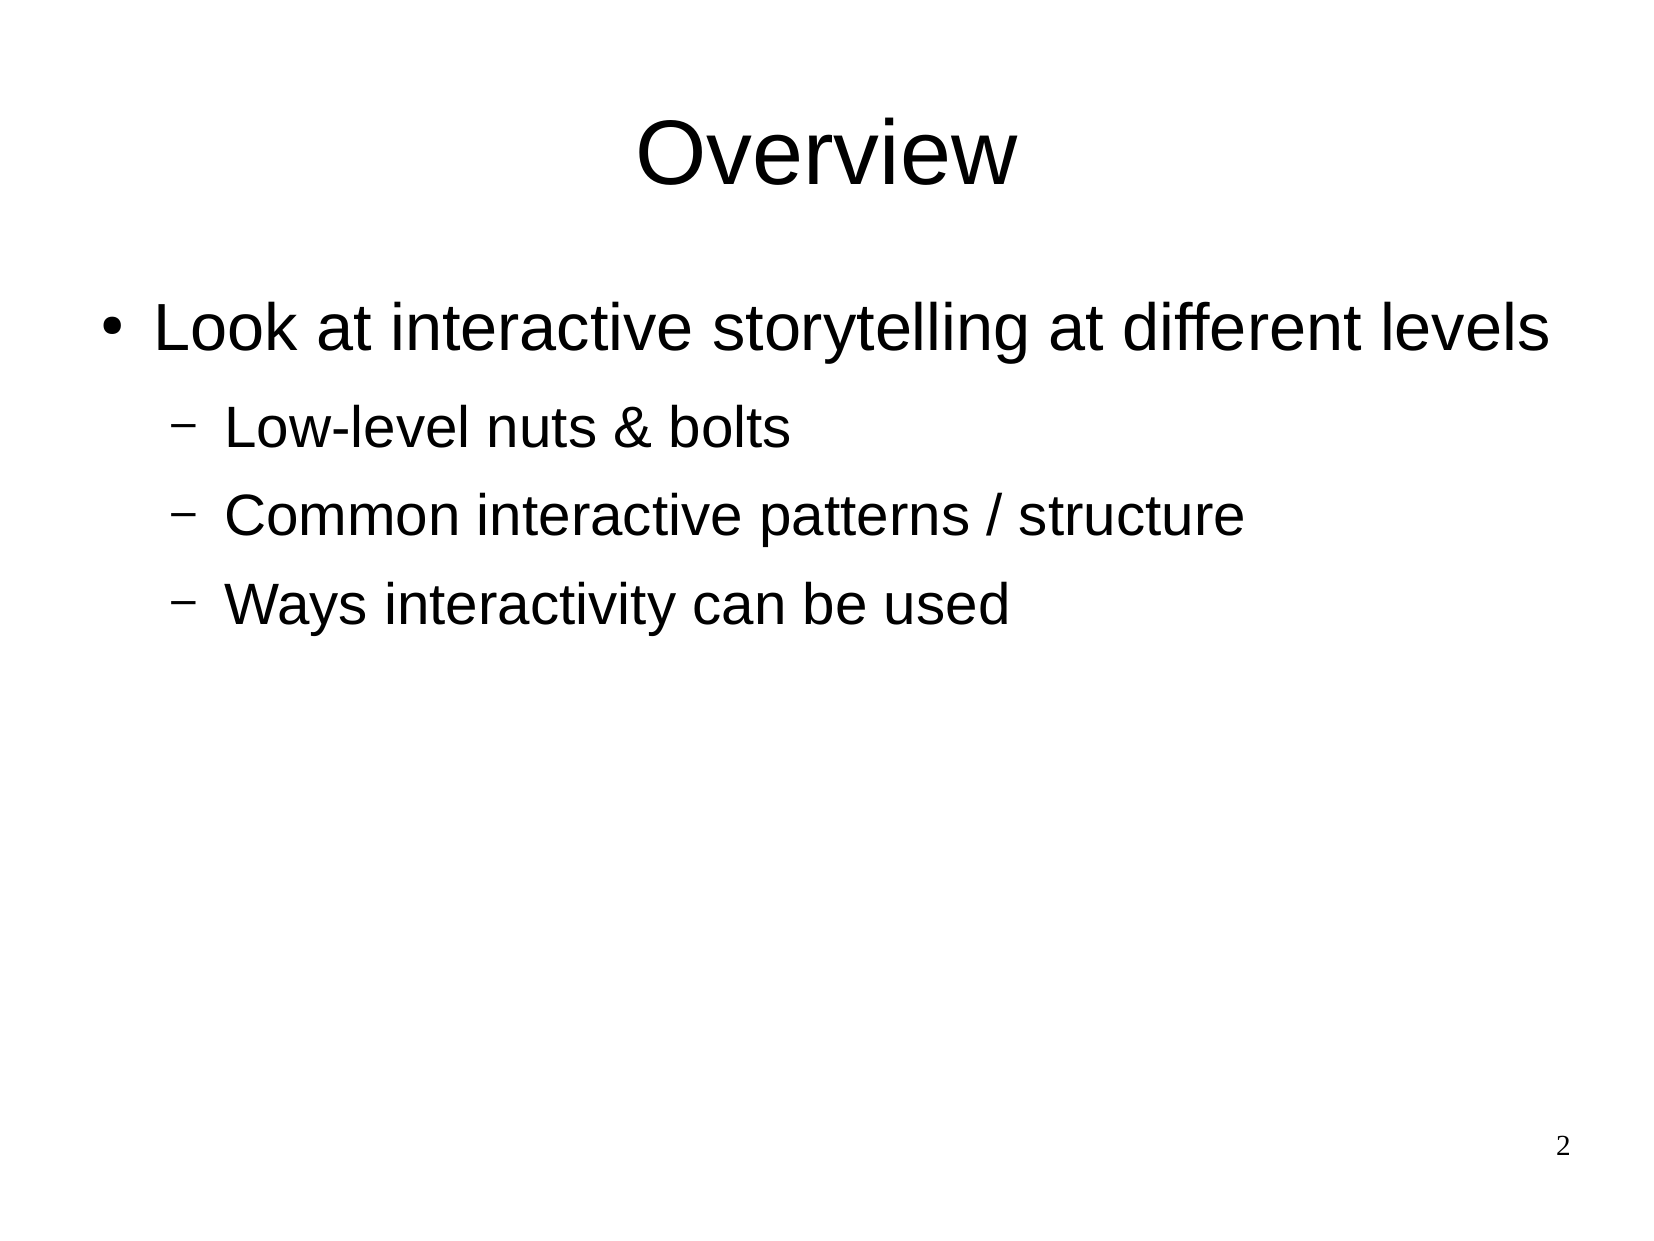

# Overview
Look at interactive storytelling at different levels
Low-level nuts & bolts
Common interactive patterns / structure
Ways interactivity can be used
2